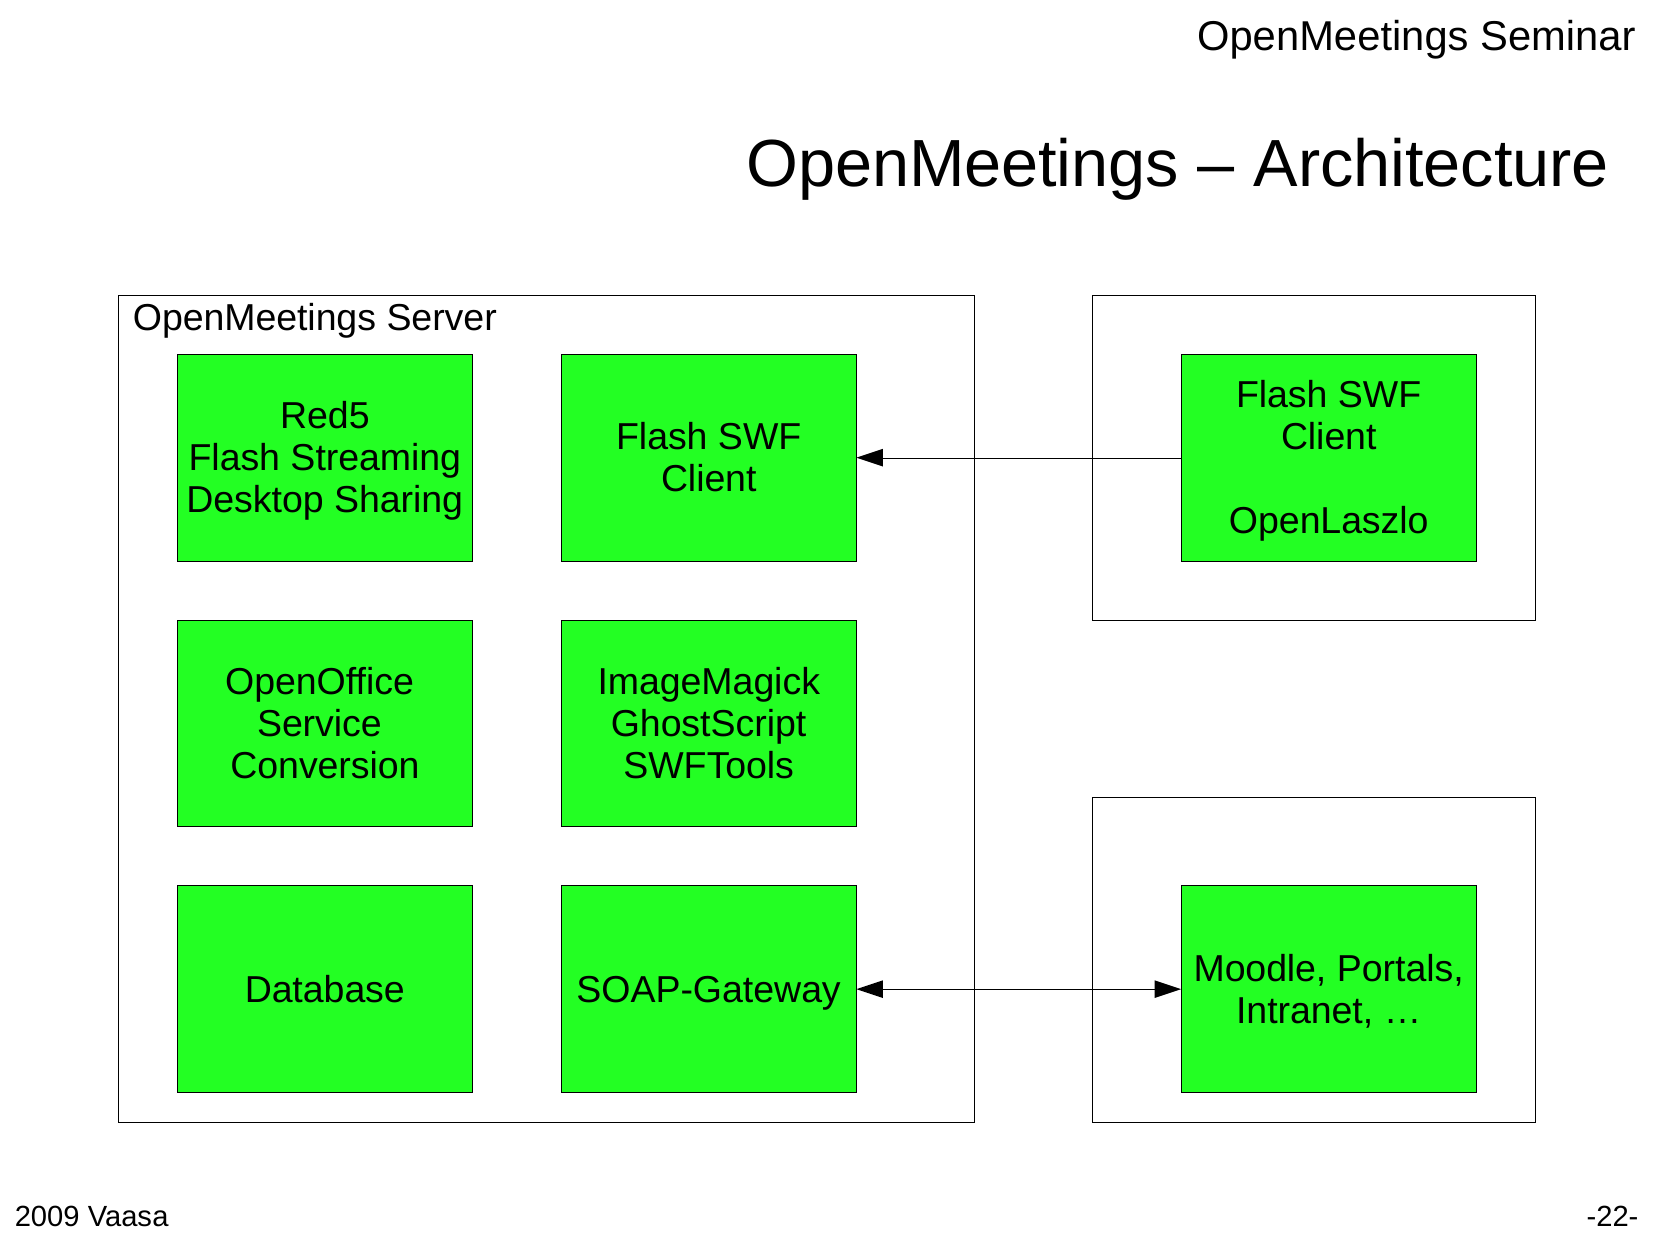

# OpenMeetings Seminar
OpenMeetings – Architecture
OpenMeetings Server
Red5
Flash Streaming
Desktop Sharing
Flash SWF
Client
Flash SWF
Client
OpenLaszlo
OpenOffice
Service
Conversion
ImageMagick
GhostScript
SWFTools
Database
Datenbank
Database
SOAP-Gateway
Moodle, Portals,
Intranet, …
-22-
2009 Vaasa